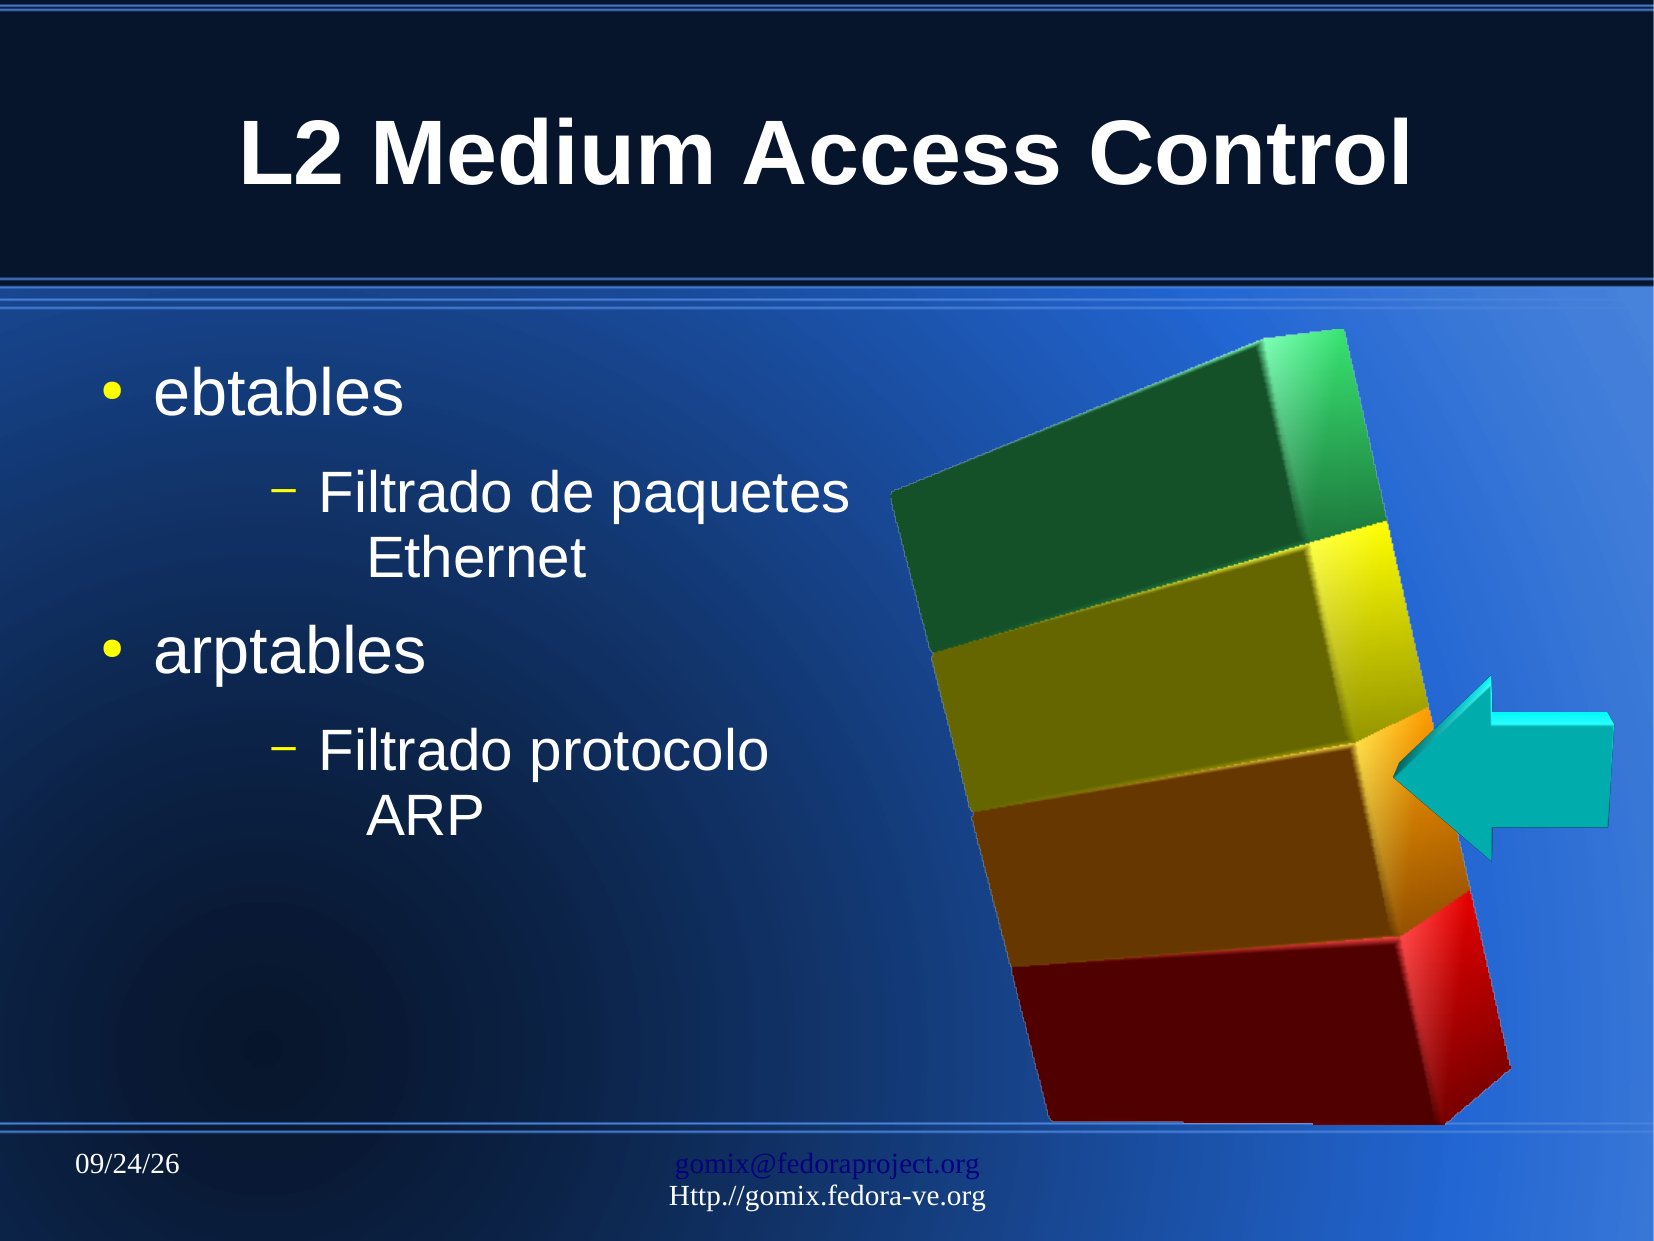

# L2 Medium Access Control
ebtables
Filtrado de paquetes Ethernet
arptables
Filtrado protocolo ARP